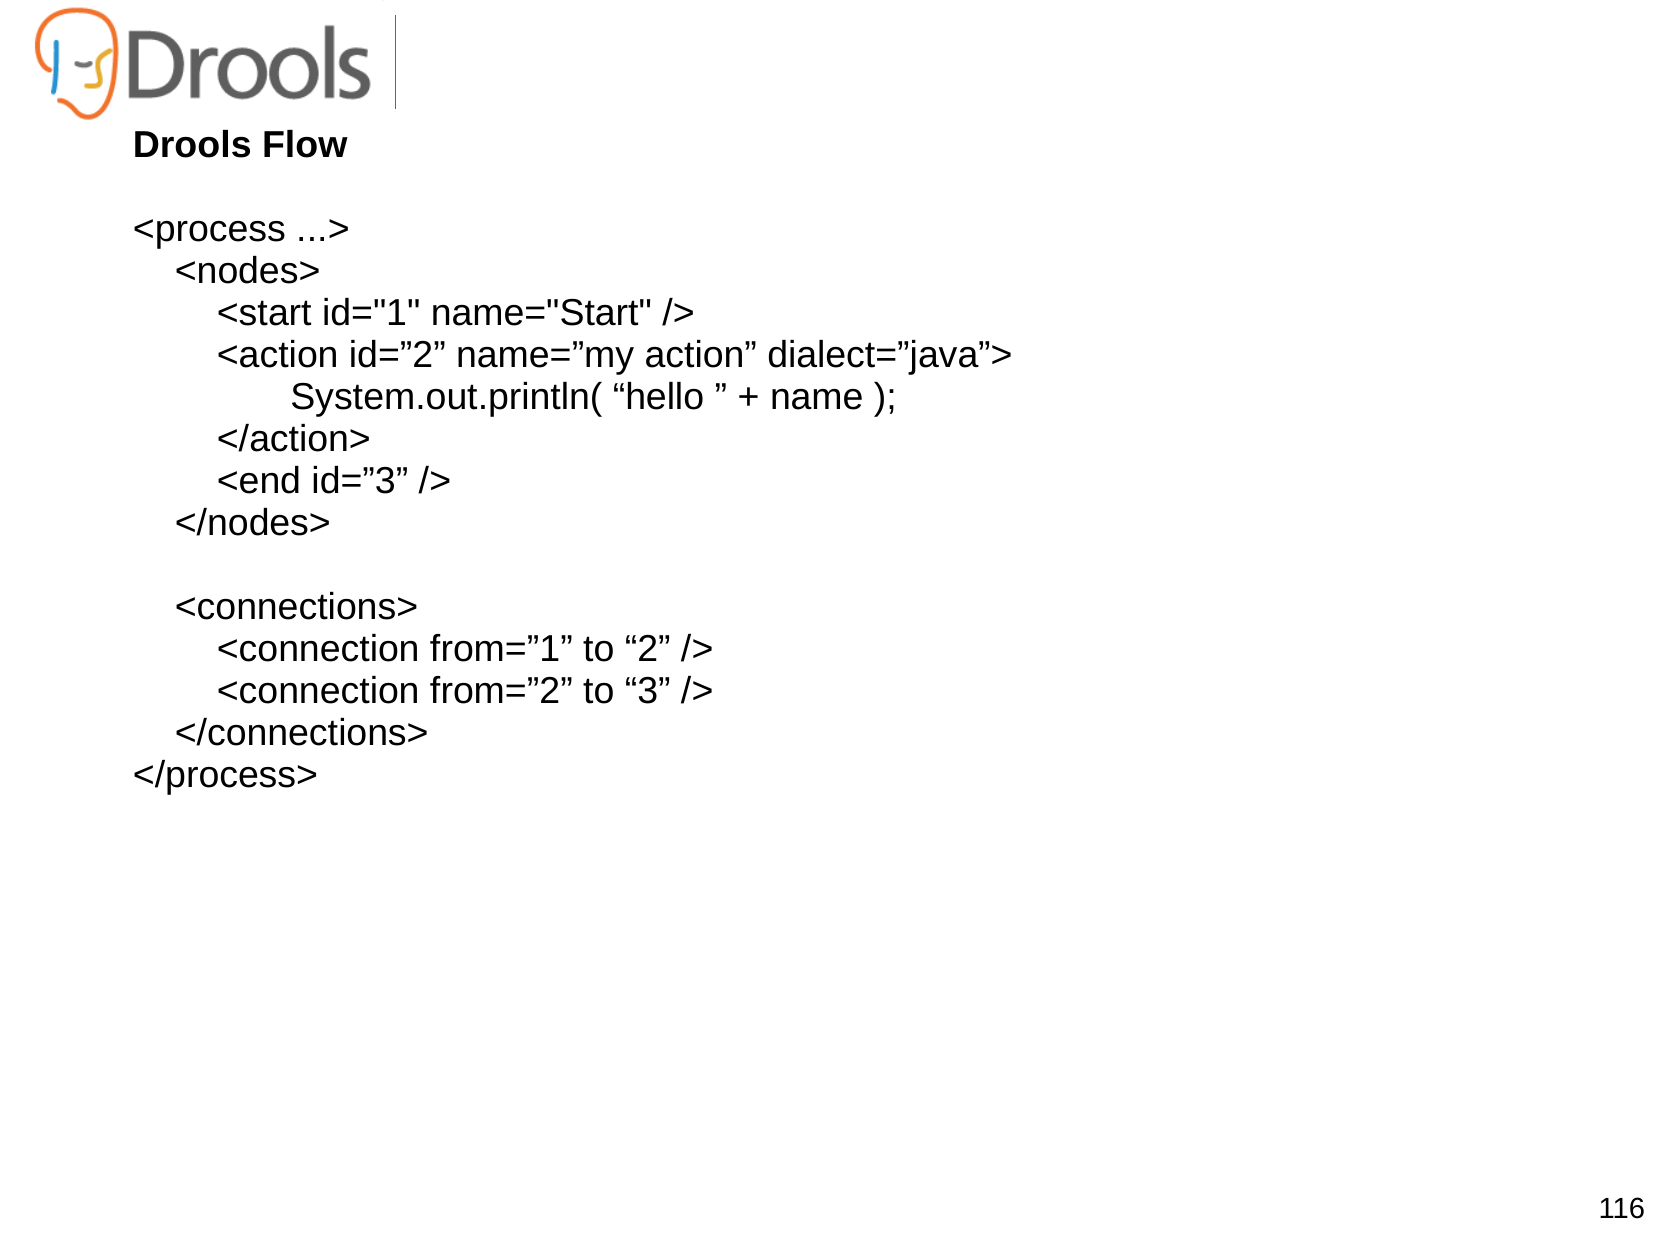

Drools Flow
<process ...>
 <nodes>
 <start id="1" name="Start" />
 <action id=”2” name=”my action” dialect=”java”>
 System.out.println( “hello ” + name );
 </action>
 <end id=”3” />
 </nodes>
 <connections>
 <connection from=”1” to “2” />
 <connection from=”2” to “3” />
 </connections>
</process>